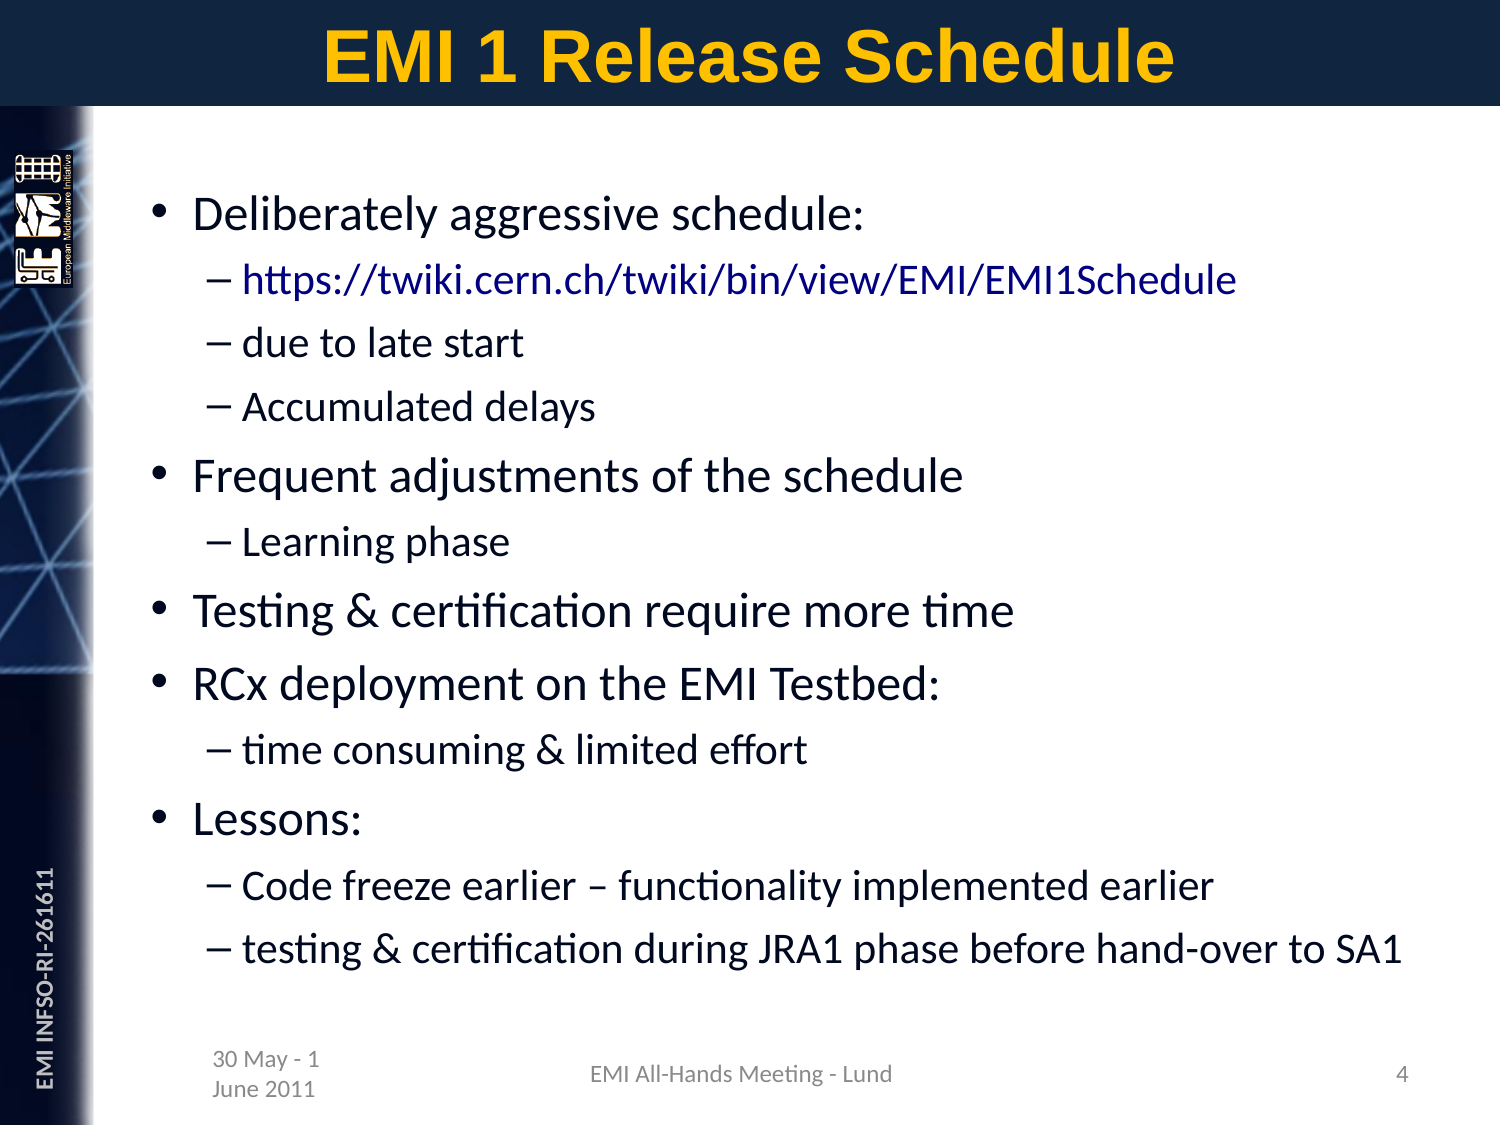

# EMI 1 Release Schedule
Deliberately aggressive schedule:
https://twiki.cern.ch/twiki/bin/view/EMI/EMI1Schedule
due to late start
Accumulated delays
Frequent adjustments of the schedule
Learning phase
Testing & certification require more time
RCx deployment on the EMI Testbed:
time consuming & limited effort
Lessons:
Code freeze earlier – functionality implemented earlier
testing & certification during JRA1 phase before hand-over to SA1
30 May - 1 June 2011
EMI All-Hands Meeting - Lund